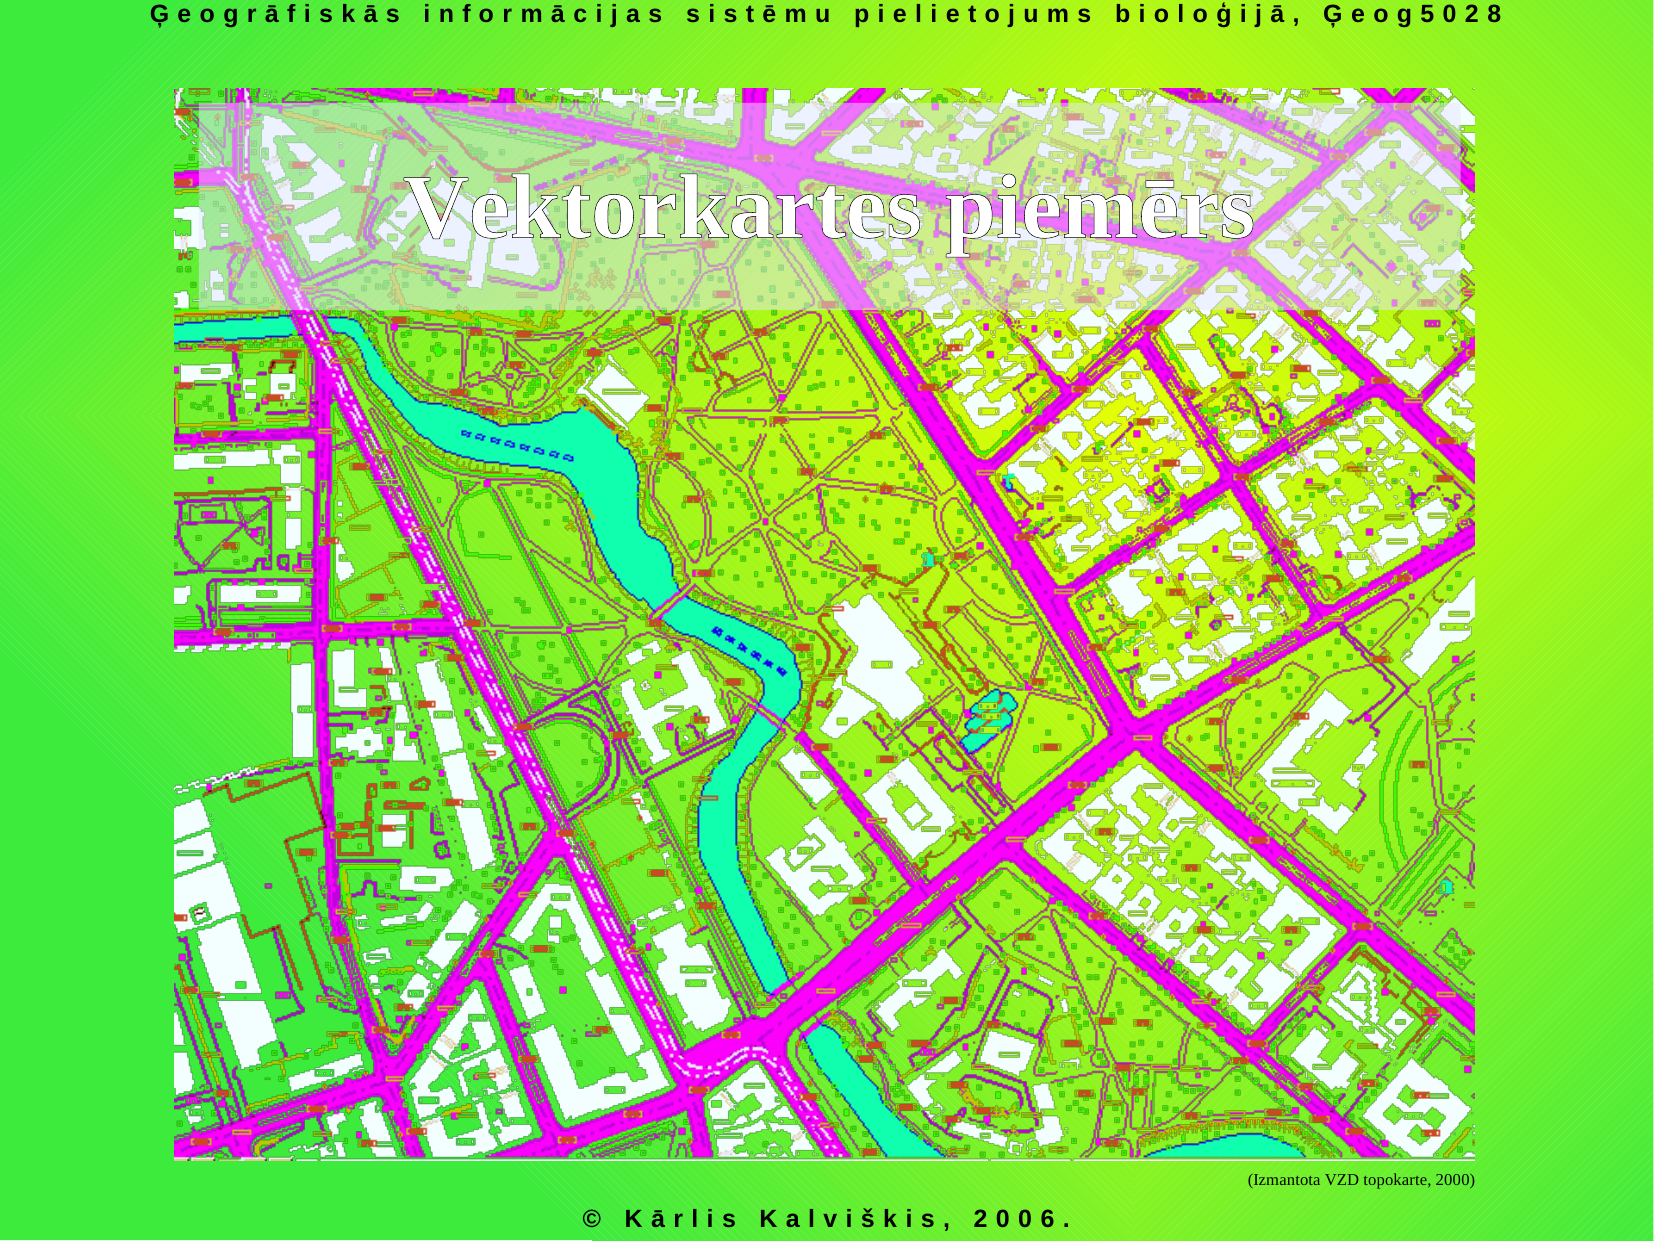

#
Vektorkartes piemērs
(Izmantota VZD topokarte, 2000)